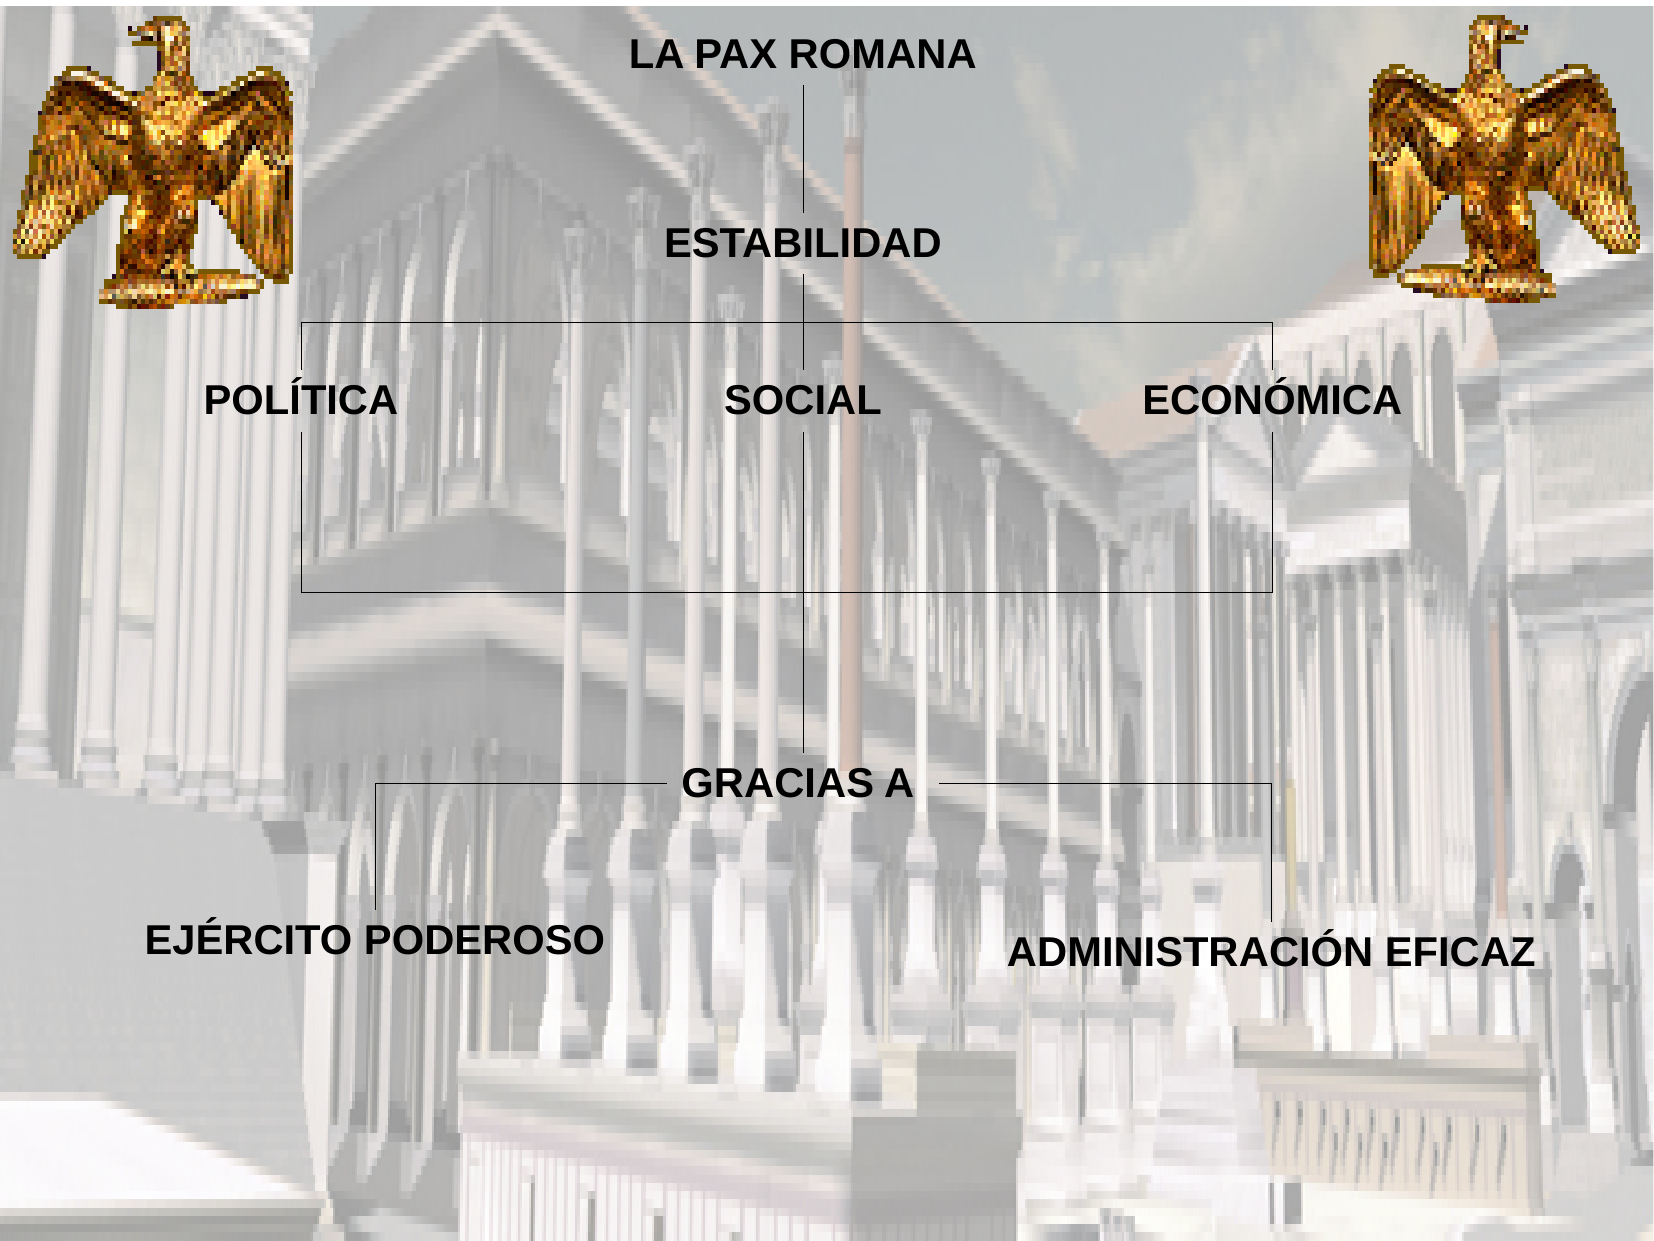

LA PAX ROMANA
ESTABILIDAD
POLÍTICA
SOCIAL
ECONÓMICA
GRACIAS A
EJÉRCITO PODEROSO
ADMINISTRACIÓN EFICAZ